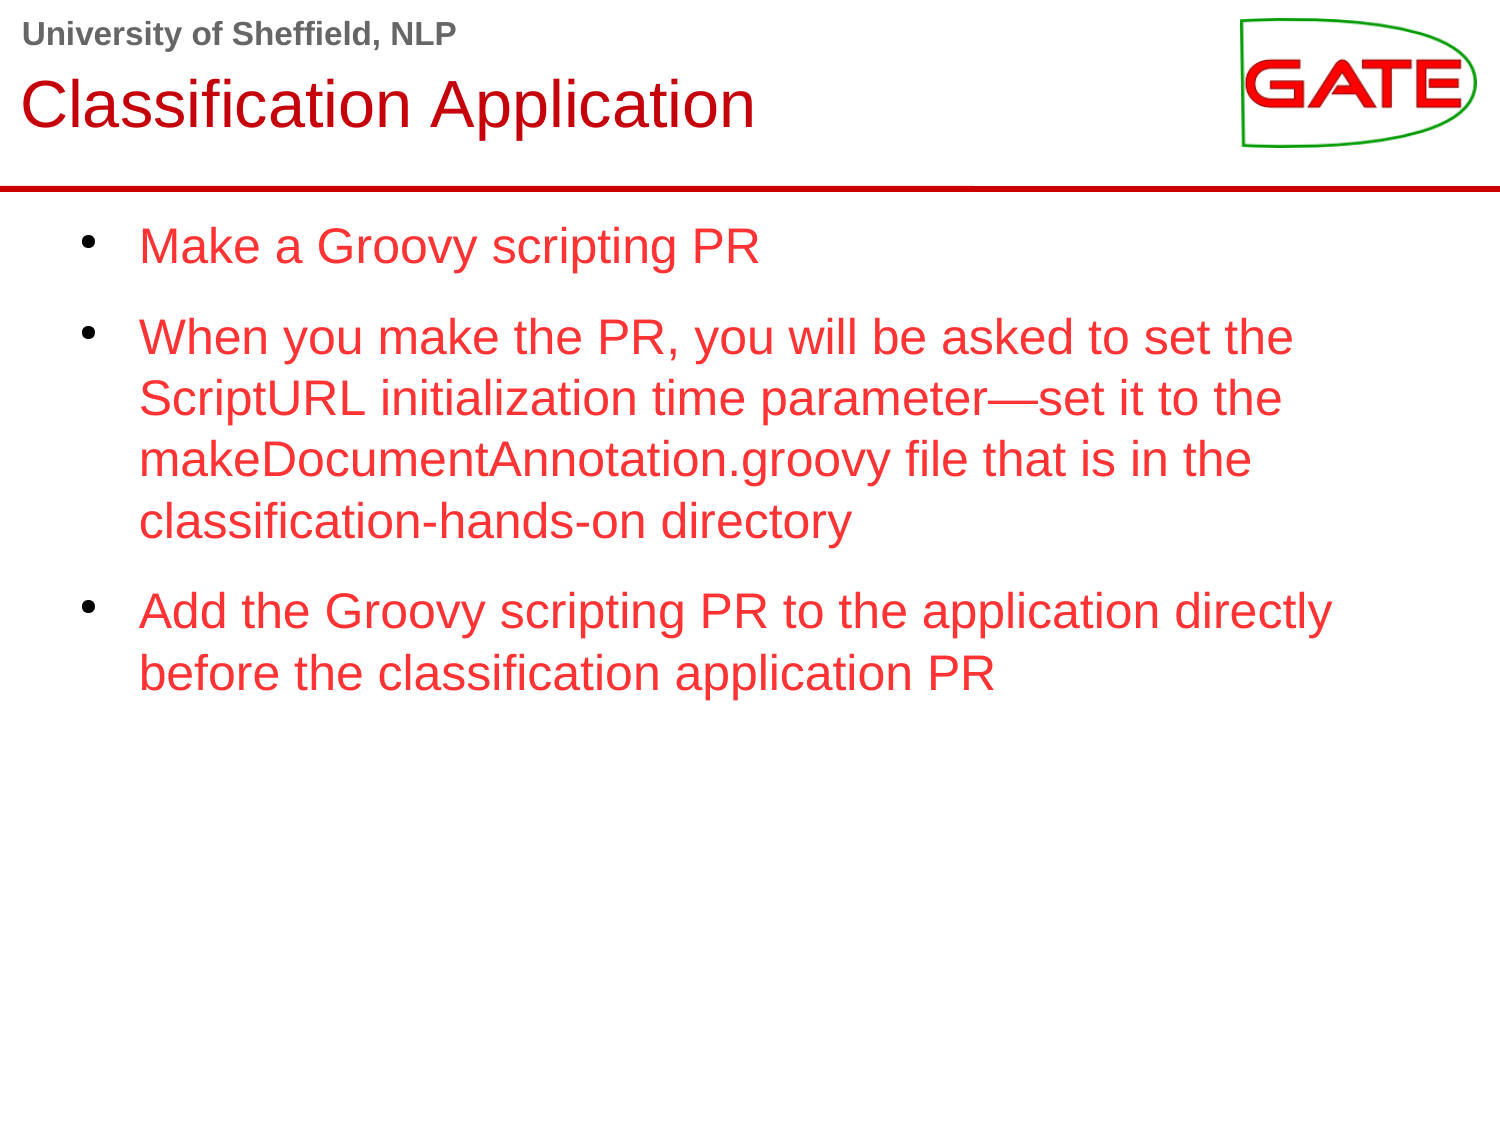

# Classification Application
Make a Groovy scripting PR
When you make the PR, you will be asked to set the ScriptURL initialization time parameter—set it to the makeDocumentAnnotation.groovy file that is in the classification-hands-on directory
Add the Groovy scripting PR to the application directly before the classification application PR